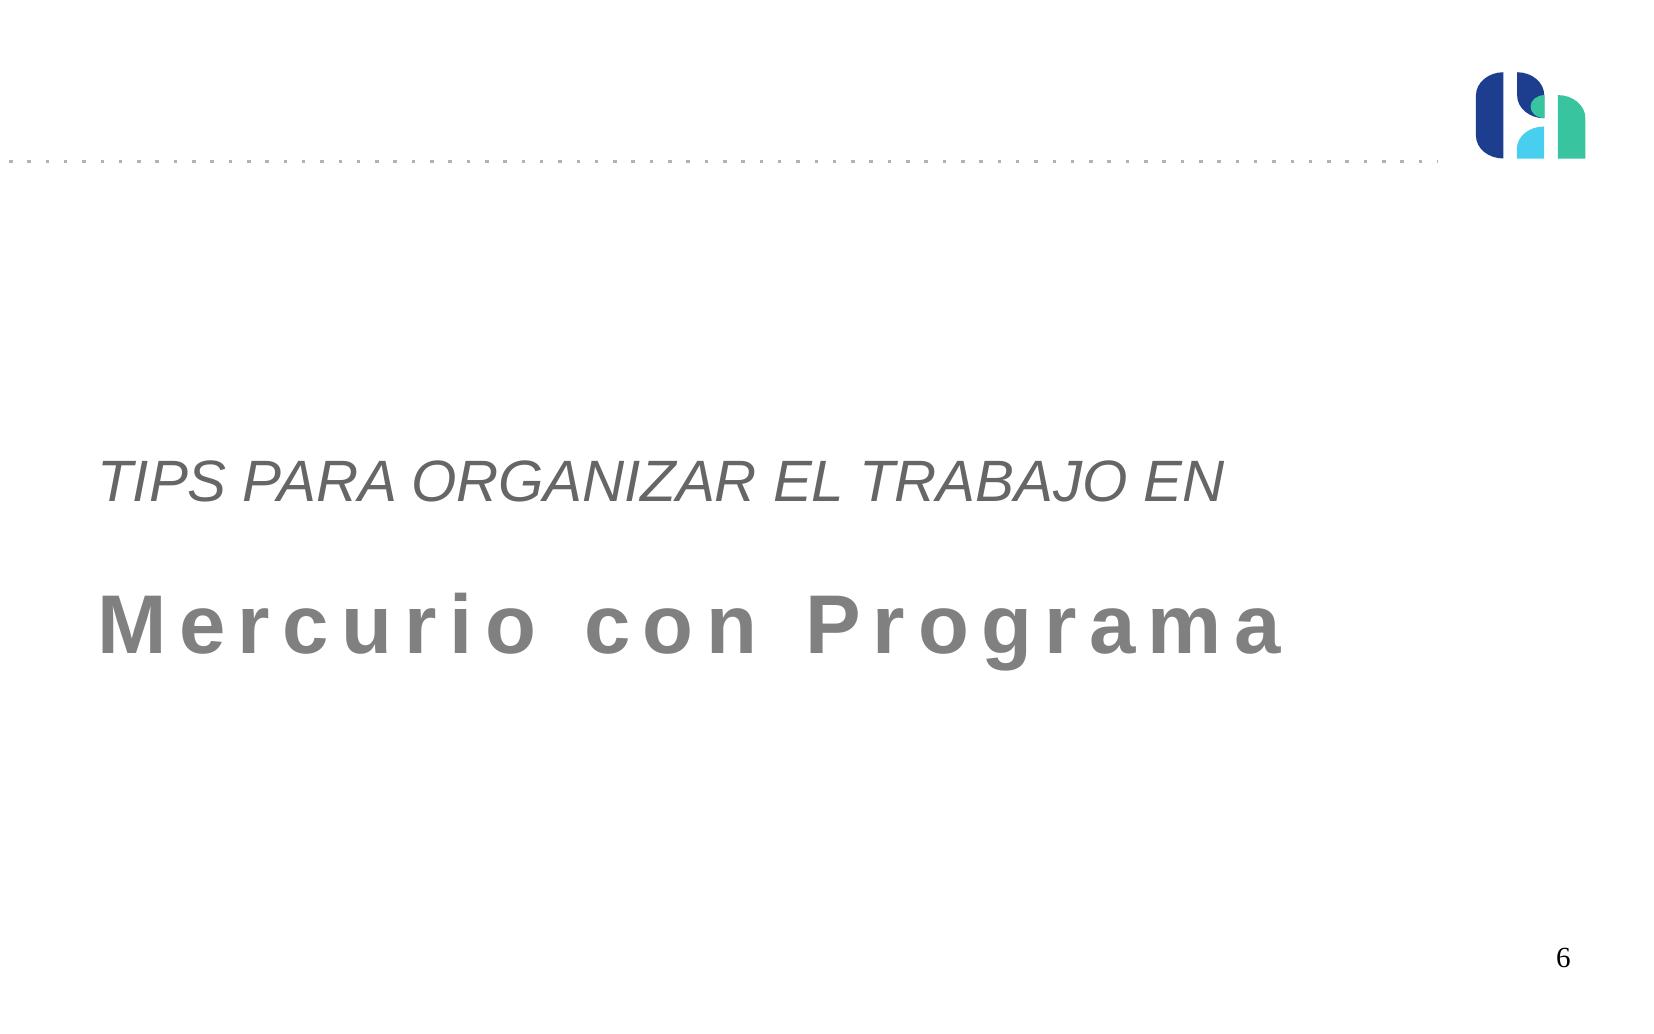

TIPS PARA ORGANIZAR EL TRABAJO EN
Mercurio con Programa
6